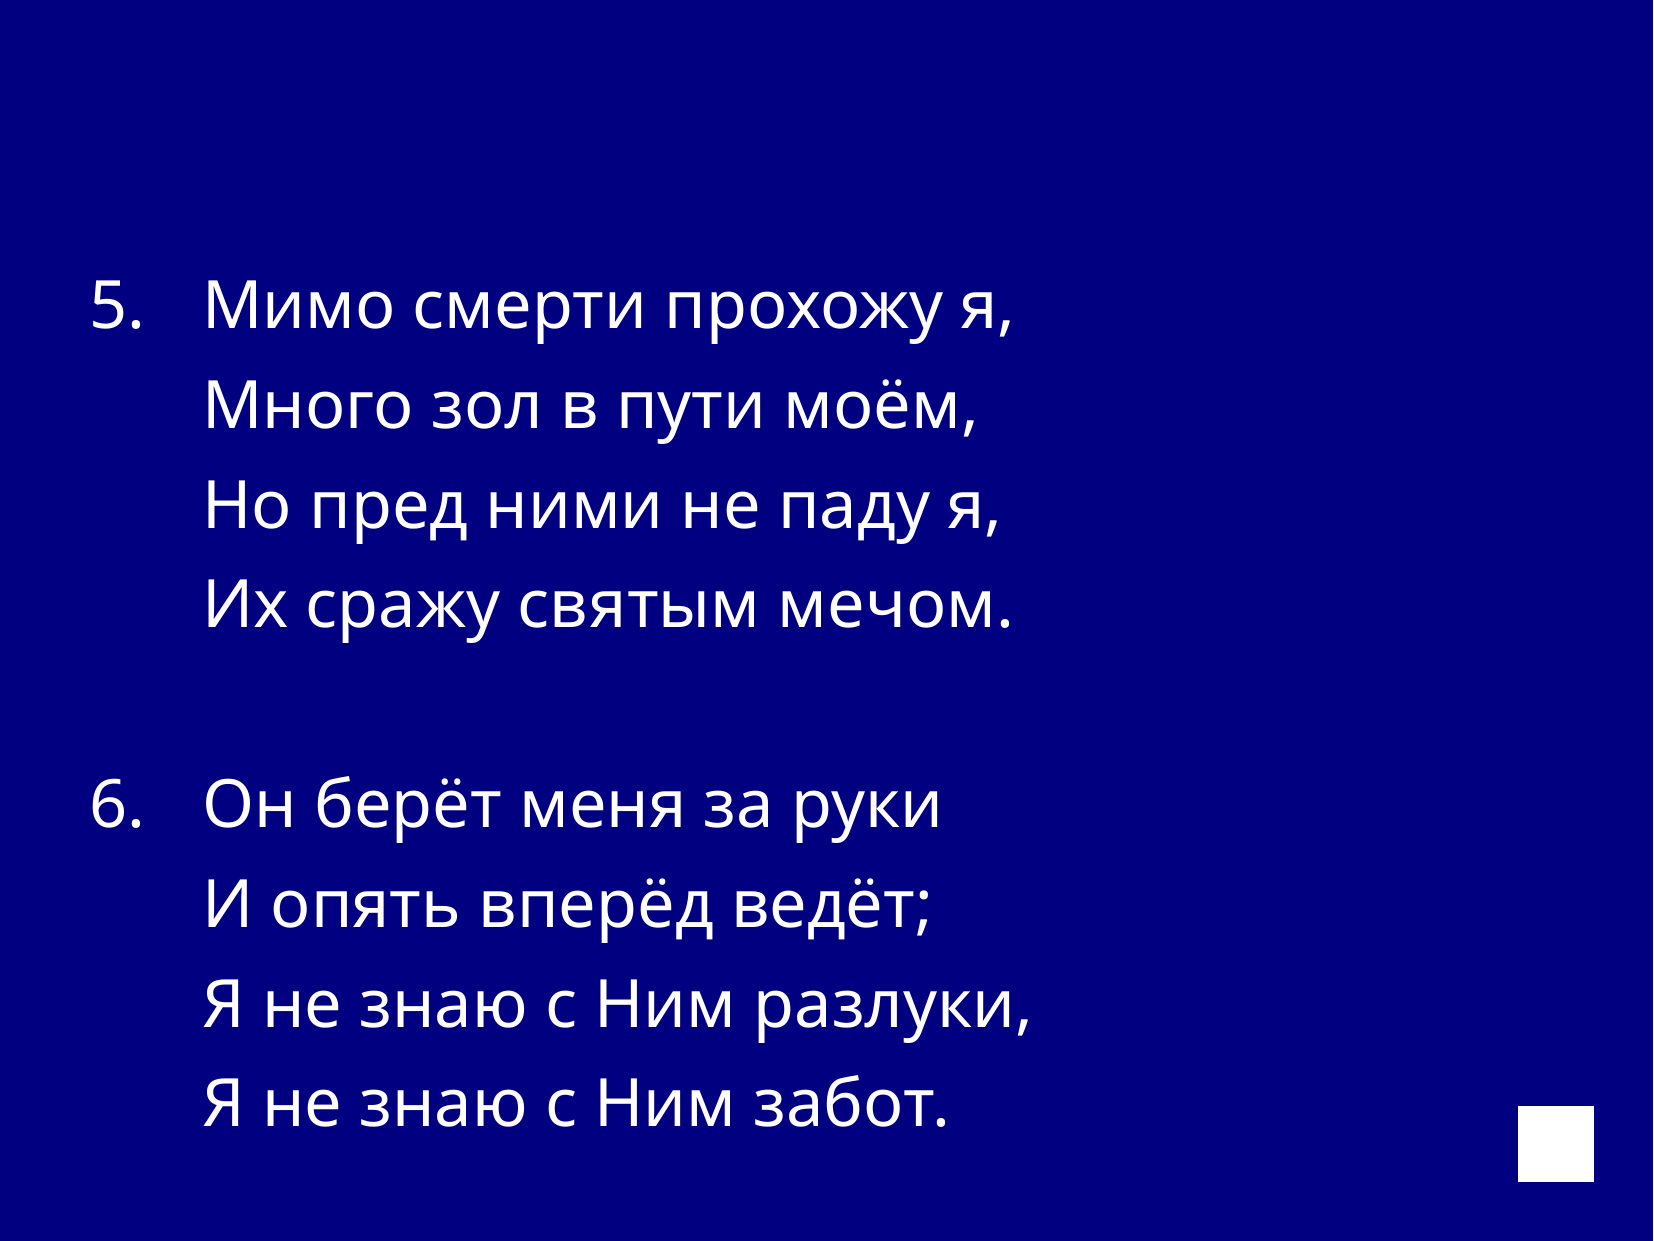

5.	Мимо смерти прохожу я,
	Много зол в пути моём,
	Но пред ними не паду я,
	Их сражу святым мечом.
6.	Он берёт меня за руки
	И опять вперёд ведёт;
	Я не знаю с Ним разлуки,
	Я не знаю с Ним забот.